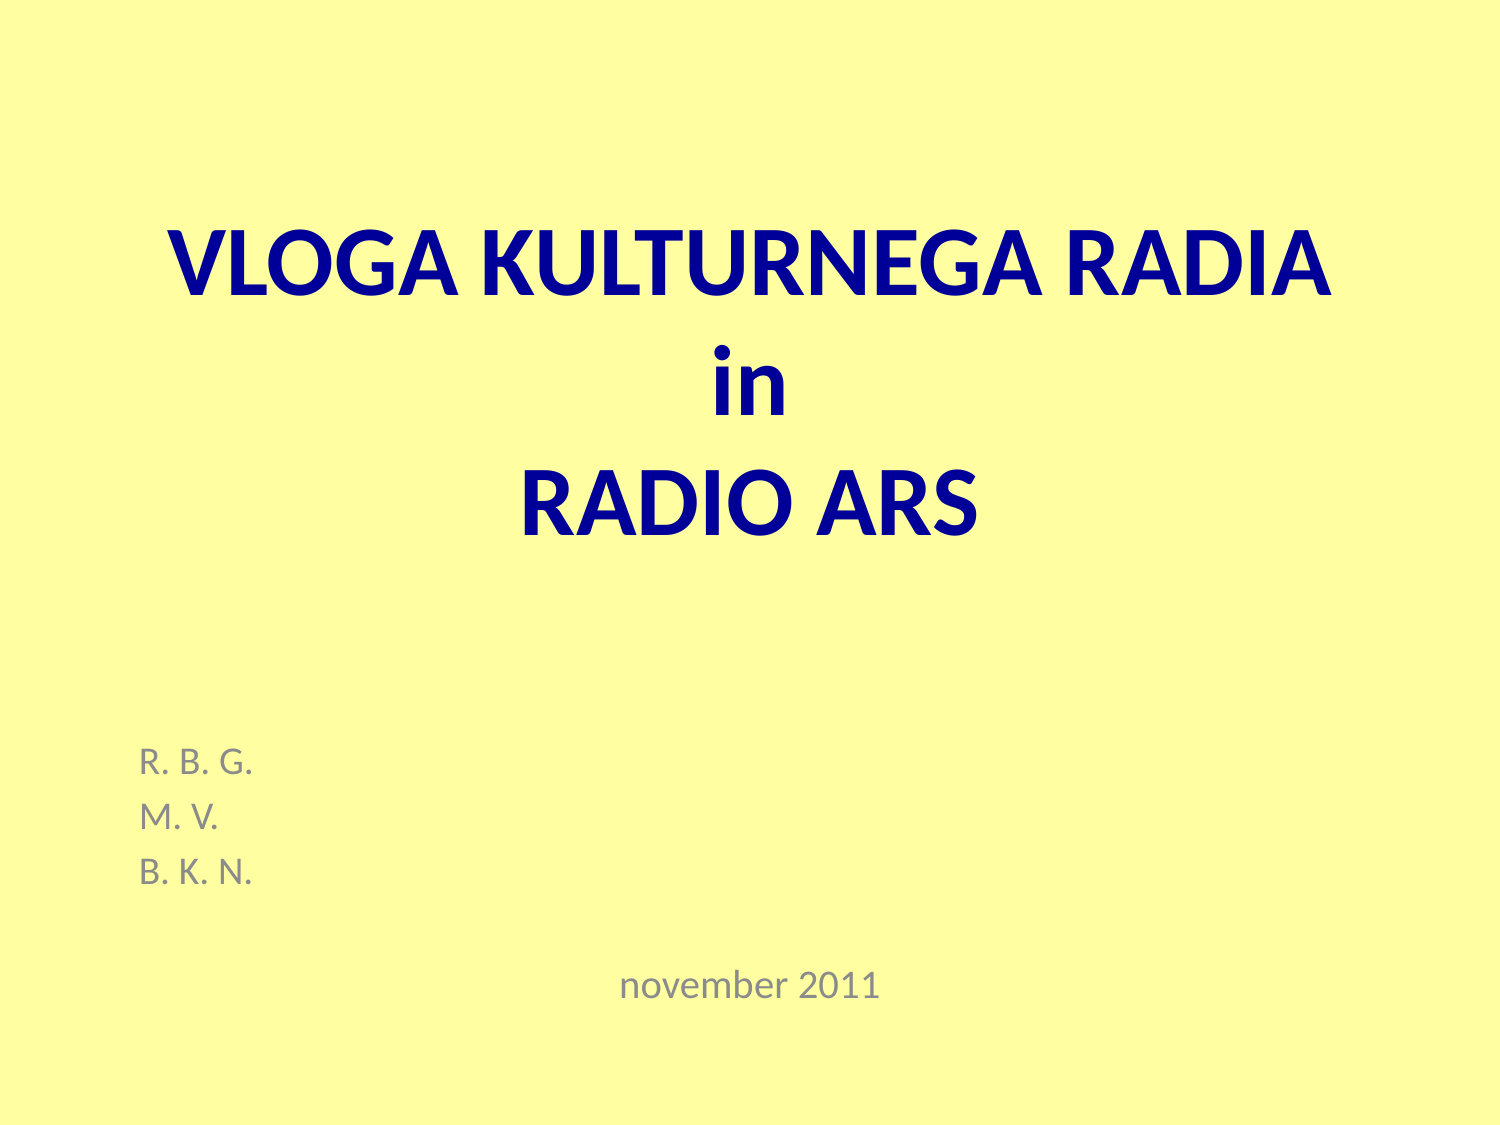

# VLOGA KULTURNEGA RADIA in RADIO ARS
R. B. G.
M. V.
B. K. N.
november 2011